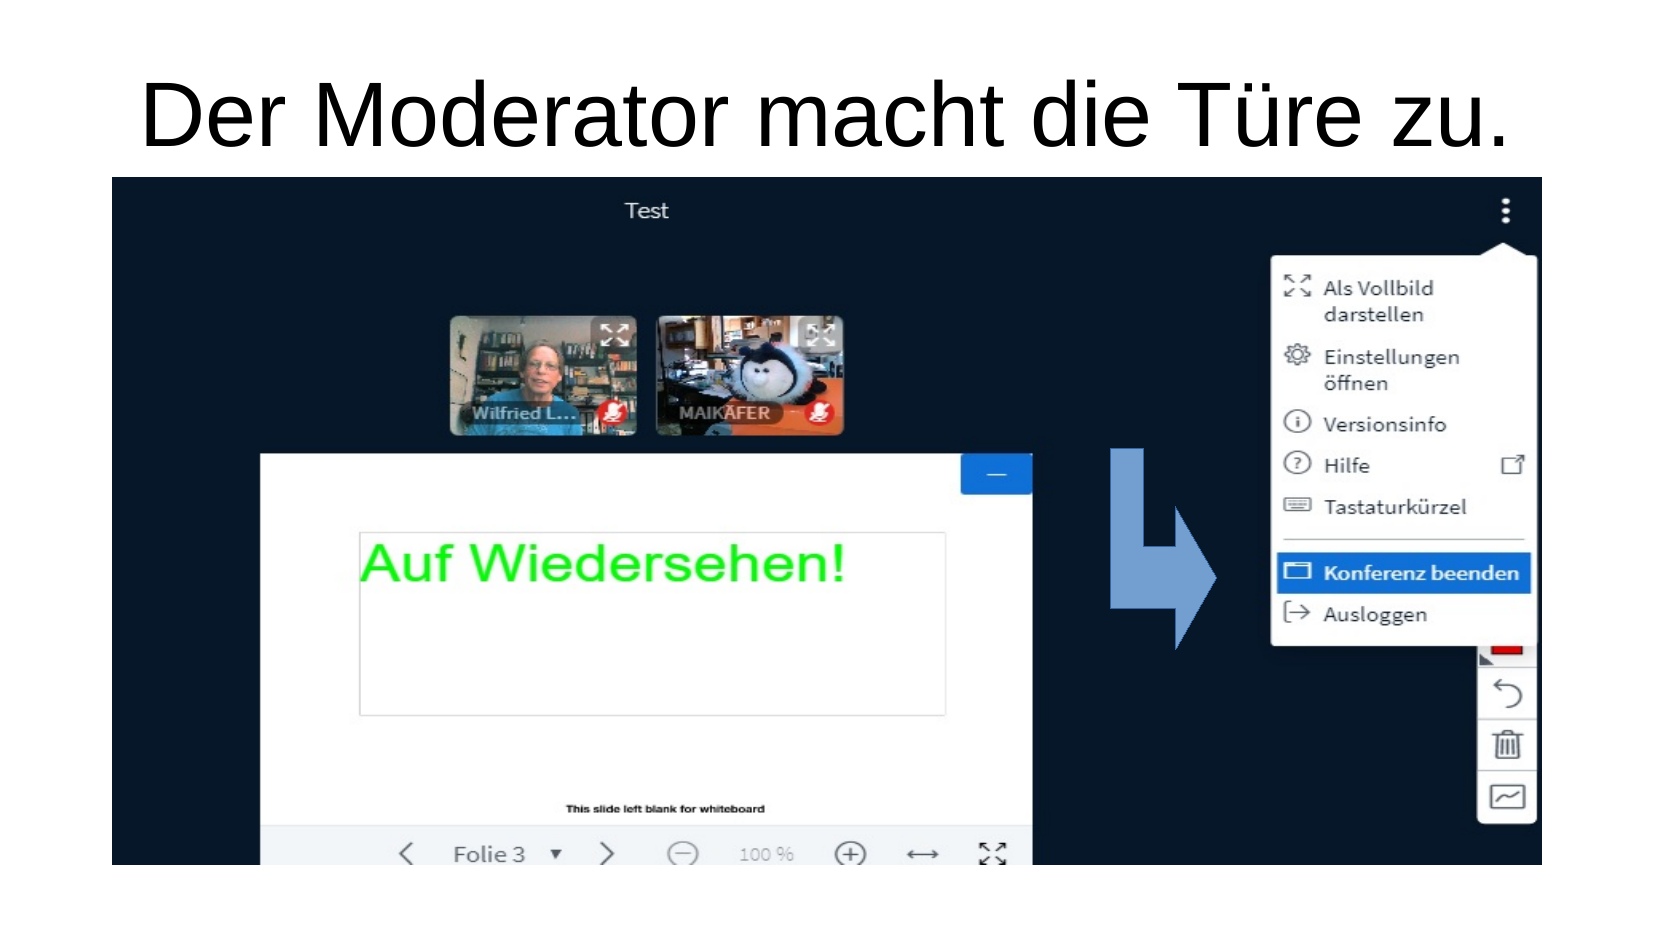

# Der Moderator macht die Türe zu.